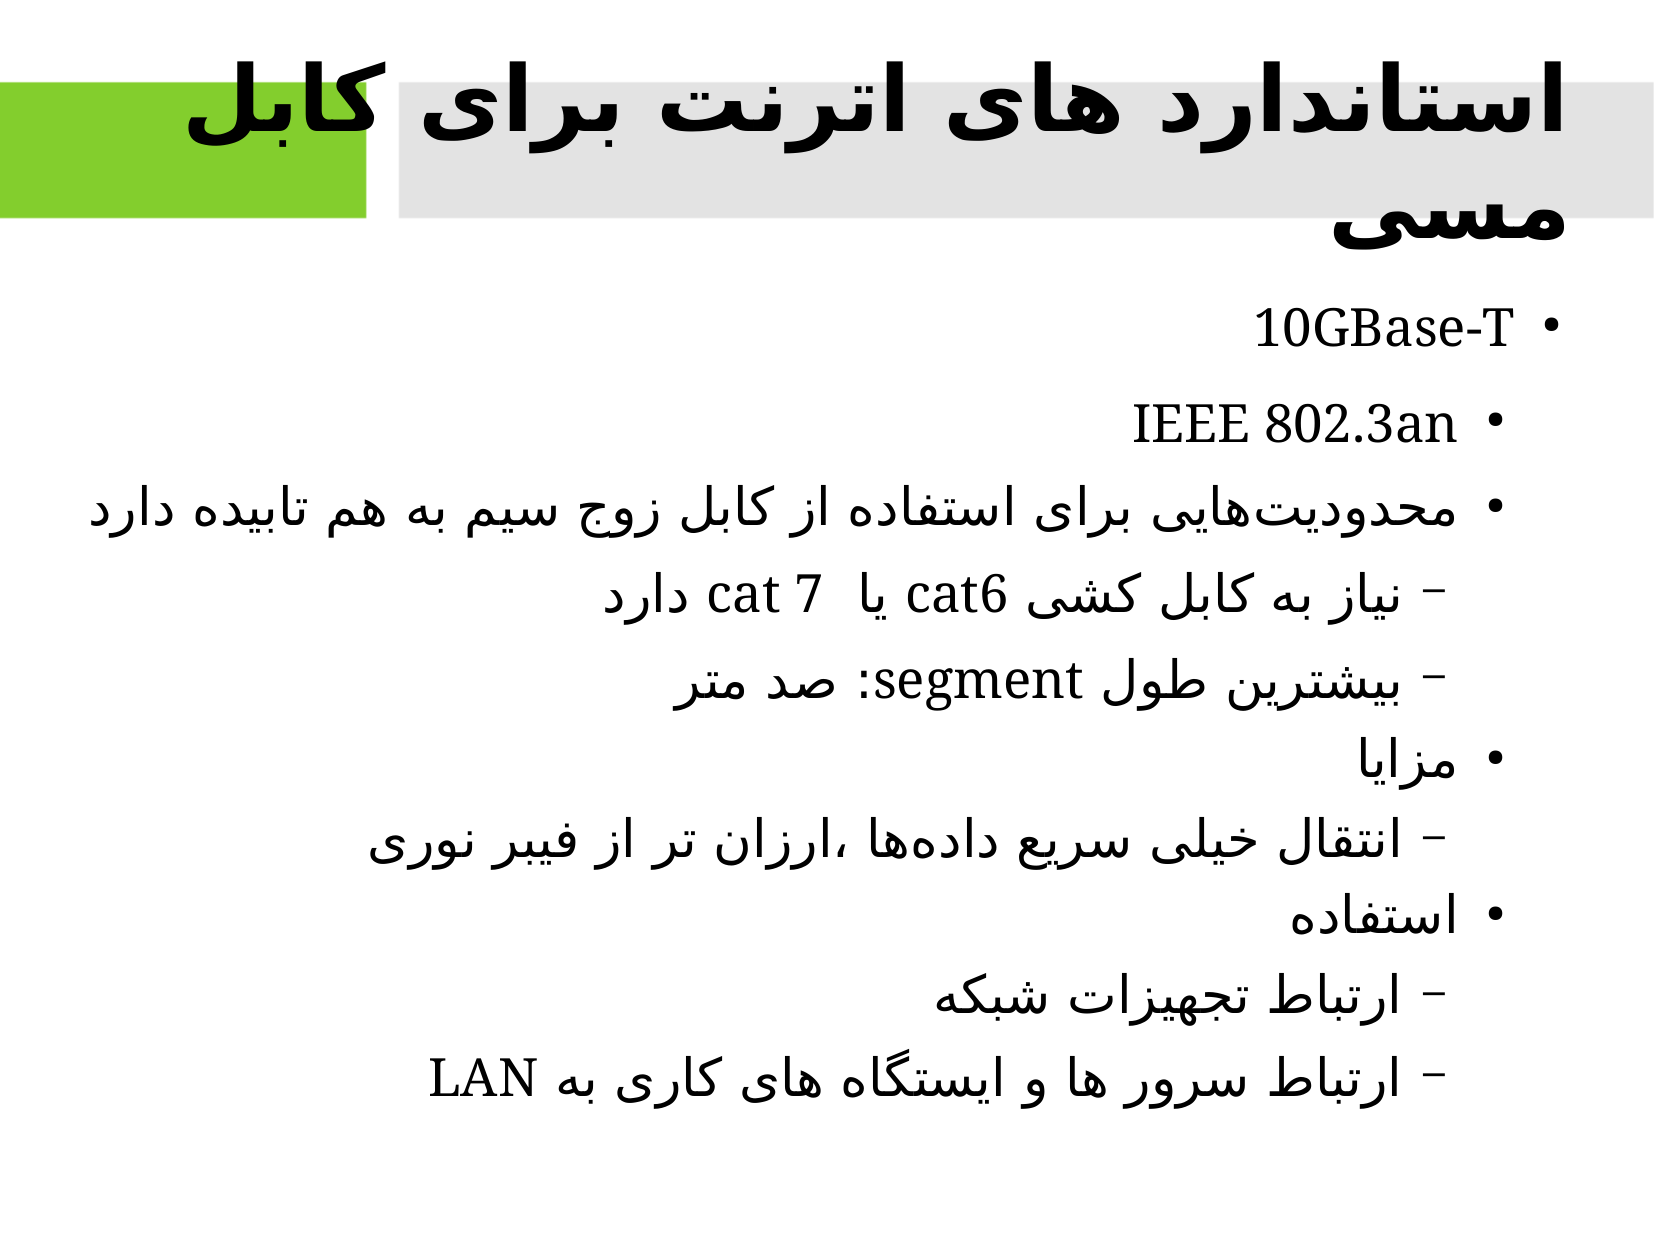

# استاندارد های اترنت برای کابل مسی
10GBase-T
IEEE 802.3an
محدودیت‌هایی برای استفاده از کابل زوج سیم به هم تابیده دارد
نیاز به کابل کشی cat6 یا cat 7 دارد
بیشترین طول segment: صد متر
مزایا
انتقال خیلی سریع داده‌ها ،ارزان تر از فیبر نوری
استفاده
ارتباط تجهیزات شبکه
ارتباط سرور ها و ایستگاه های کاری به LAN